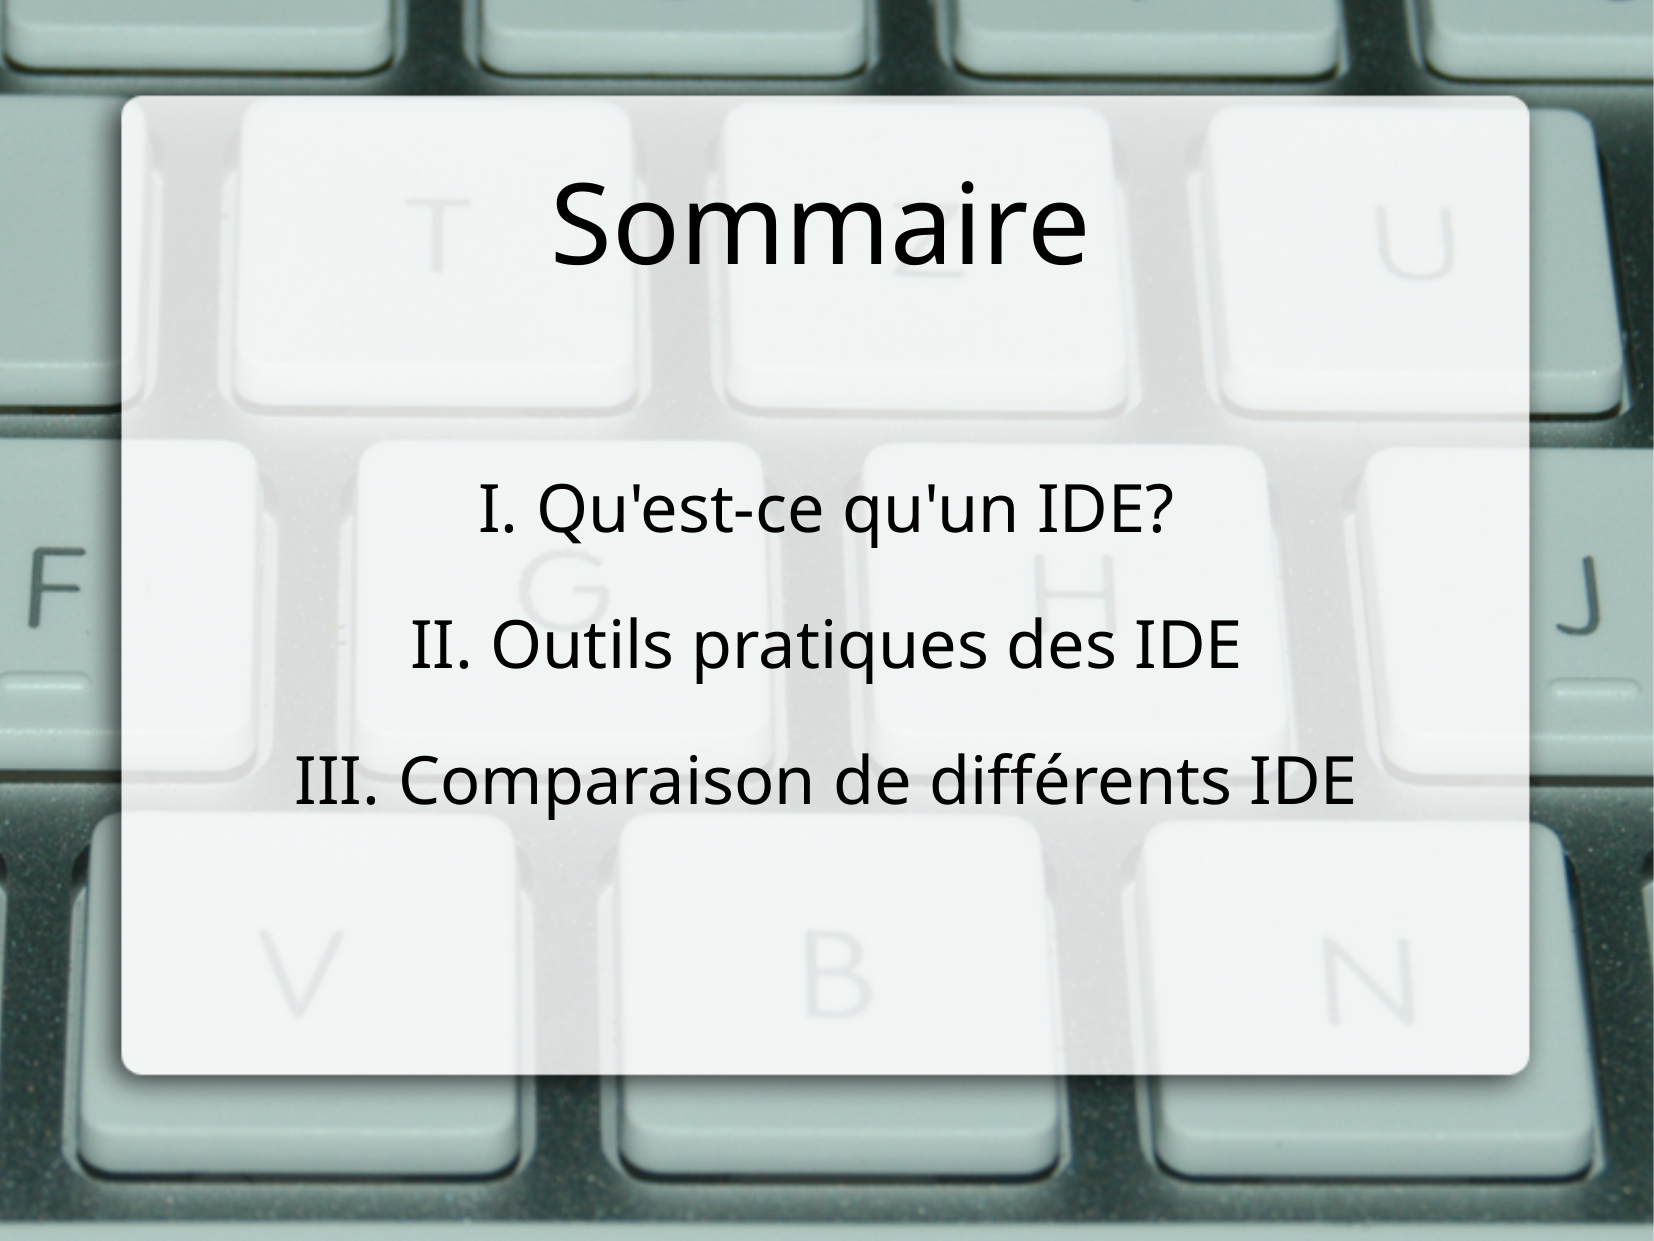

# Sommaire
 Qu'est-ce qu'un IDE?
 Outils pratiques des IDE
 Comparaison de différents IDE